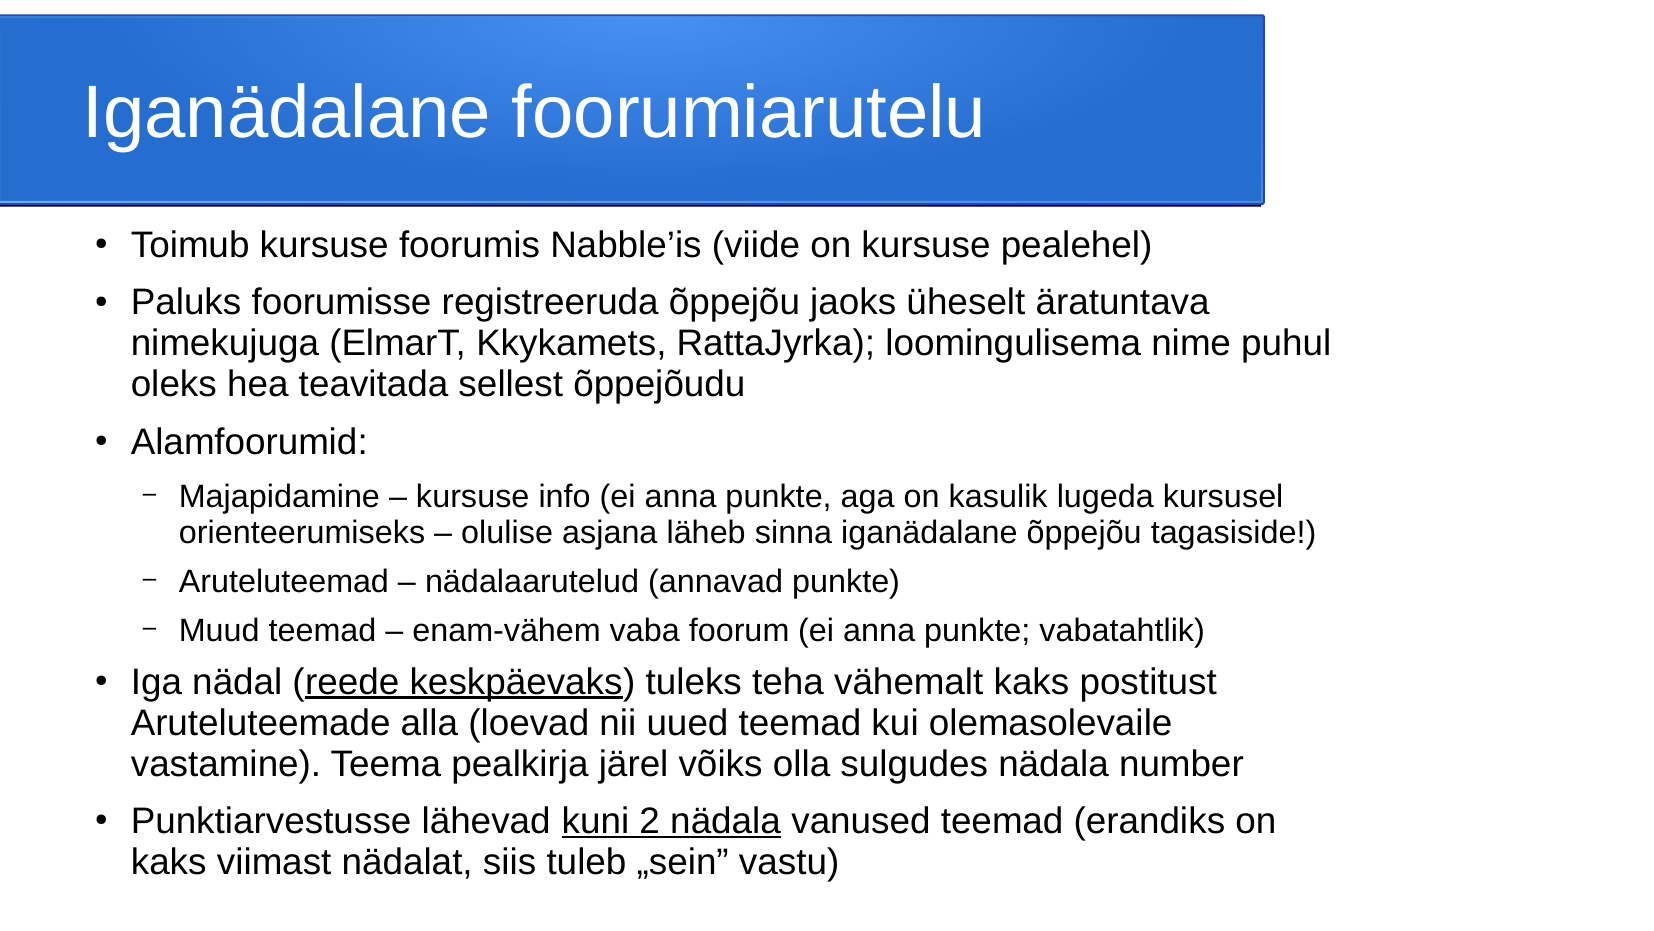

# Iganädalane foorumiarutelu
Toimub kursuse foorumis Nabble’is (viide on kursuse pealehel)
Paluks foorumisse registreeruda õppejõu jaoks üheselt äratuntava nimekujuga (ElmarT, Kkykamets, RattaJyrka); loomingulisema nime puhul oleks hea teavitada sellest õppejõudu
Alamfoorumid:
Majapidamine – kursuse info (ei anna punkte, aga on kasulik lugeda kursusel orienteerumiseks – olulise asjana läheb sinna iganädalane õppejõu tagasiside!)
Aruteluteemad – nädalaarutelud (annavad punkte)
Muud teemad – enam-vähem vaba foorum (ei anna punkte; vabatahtlik)
Iga nädal (reede keskpäevaks) tuleks teha vähemalt kaks postitust Aruteluteemade alla (loevad nii uued teemad kui olemasolevaile vastamine). Teema pealkirja järel võiks olla sulgudes nädala number
Punktiarvestusse lähevad kuni 2 nädala vanused teemad (erandiks on kaks viimast nädalat, siis tuleb „sein” vastu)